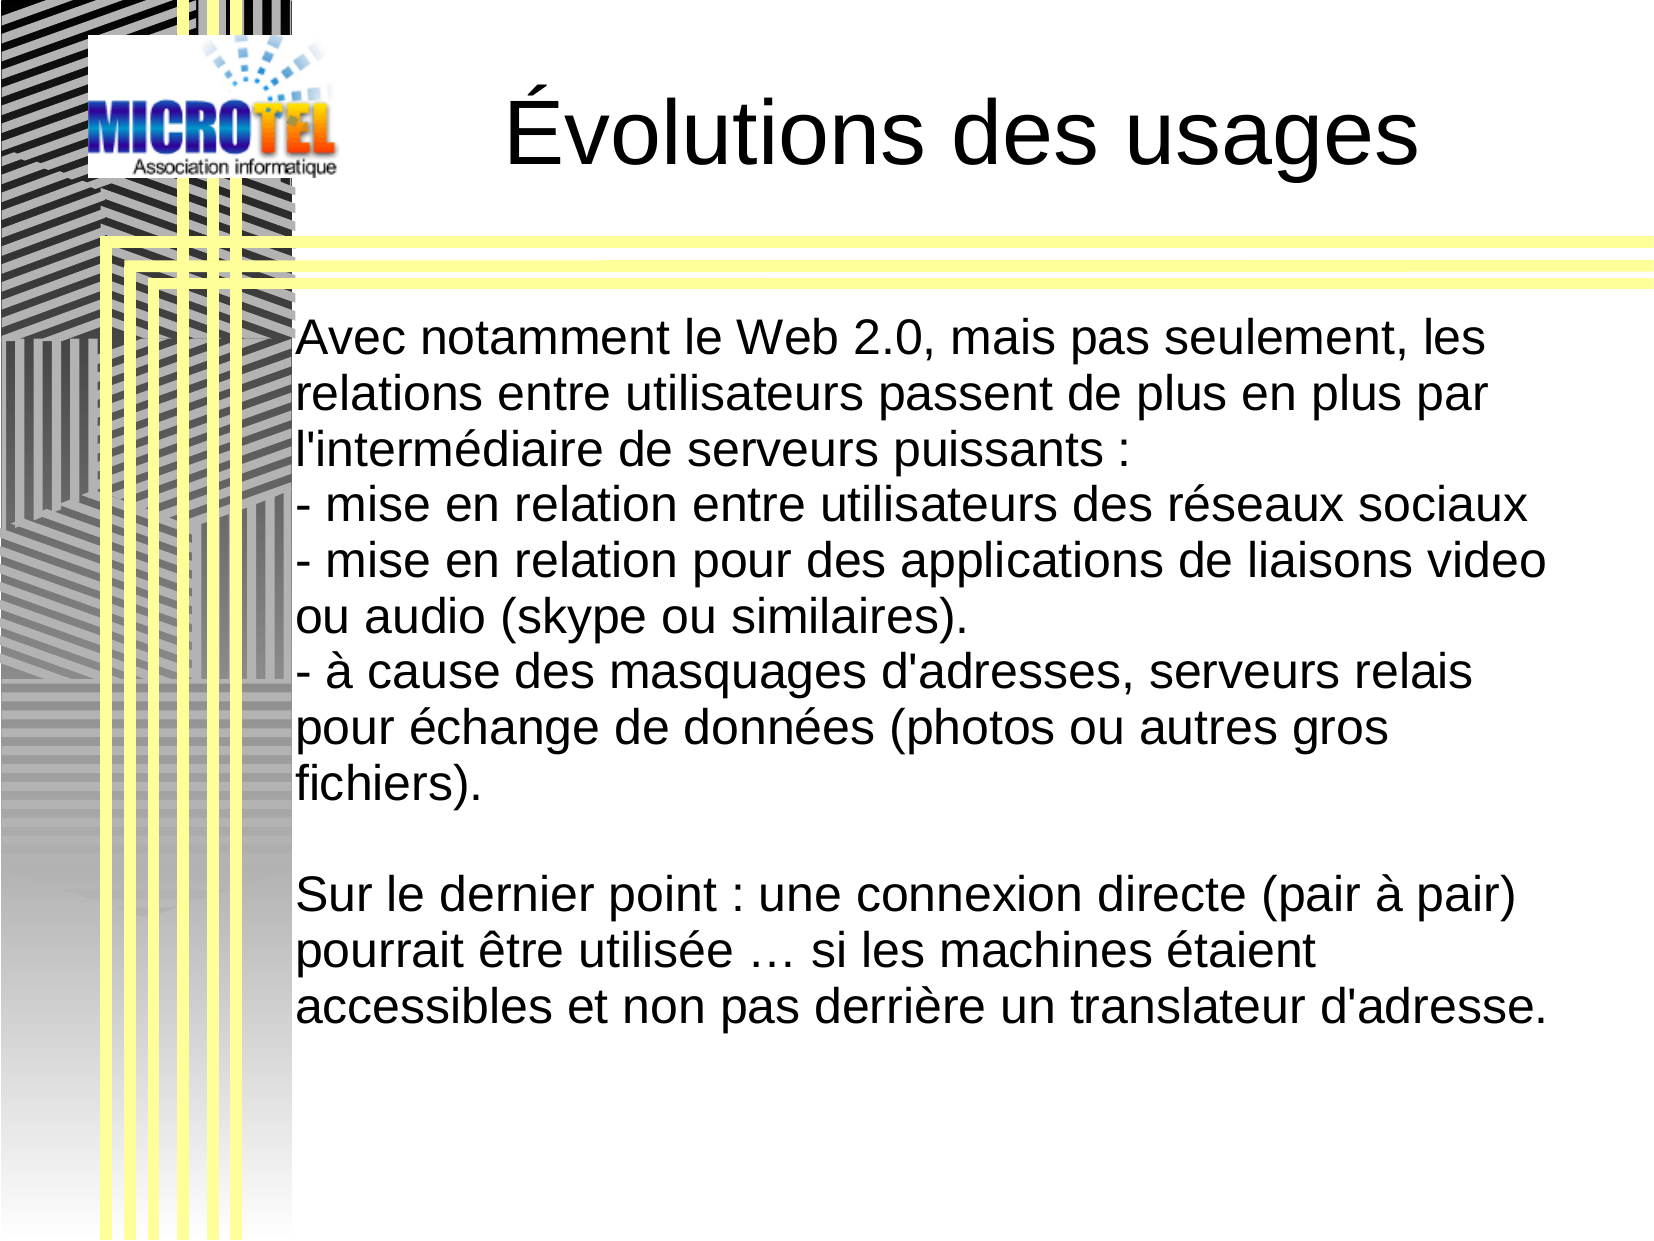

# Évolutions des usages
Avec notamment le Web 2.0, mais pas seulement, les relations entre utilisateurs passent de plus en plus par l'intermédiaire de serveurs puissants :
- mise en relation entre utilisateurs des réseaux sociaux
- mise en relation pour des applications de liaisons video ou audio (skype ou similaires).
- à cause des masquages d'adresses, serveurs relais pour échange de données (photos ou autres gros fichiers).
Sur le dernier point : une connexion directe (pair à pair) pourrait être utilisée … si les machines étaient accessibles et non pas derrière un translateur d'adresse.